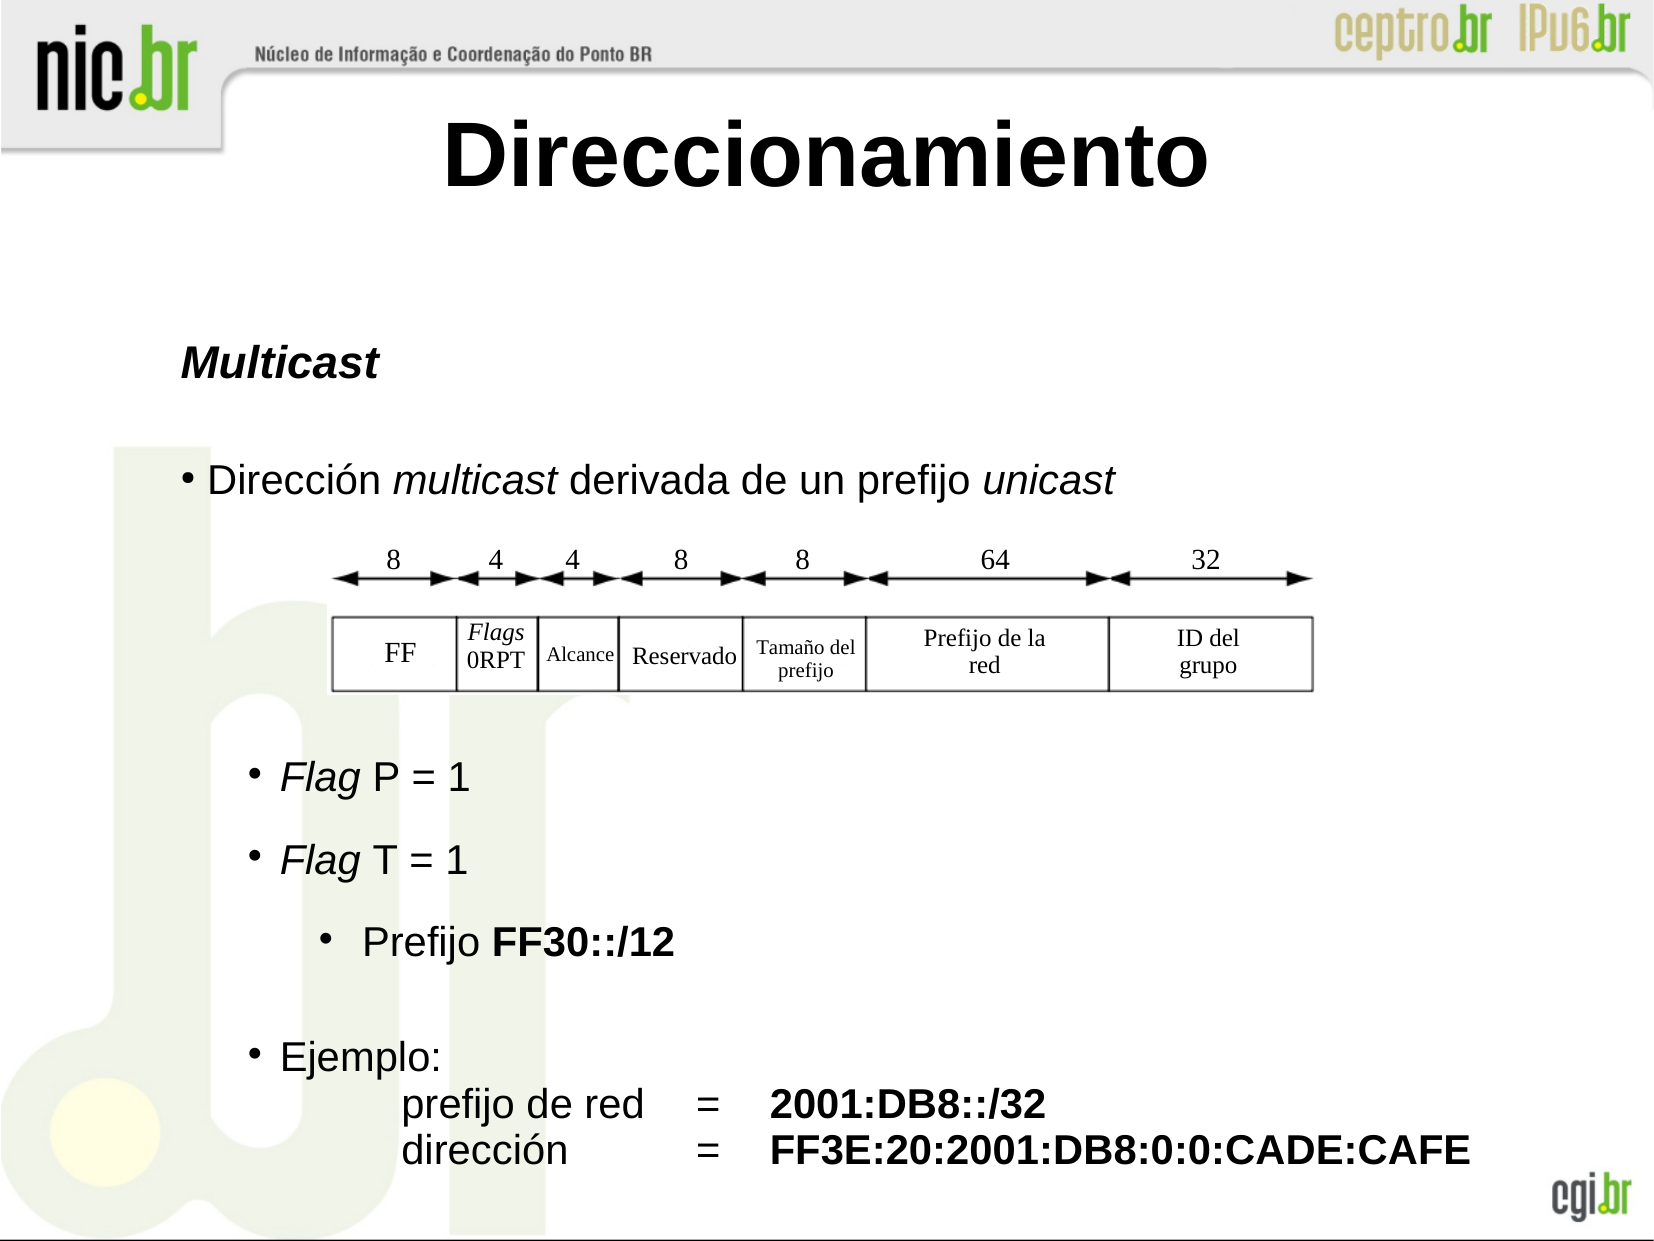

Direccionamiento
Multicast
 Dirección multicast derivada de un prefijo unicast
Flag P = 1
Flag T = 1
 Prefijo FF30::/12
Ejemplo:
		prefijo de red 	=	2001:DB8::/32
		dirección		=	FF3E:20:2001:DB8:0:0:CADE:CAFE
8
4
4
8
64
8
32
Flags
0RPT
Prefijo de la red
ID del grupo
Tamaño del prefijo
FF
Alcance
Reservado